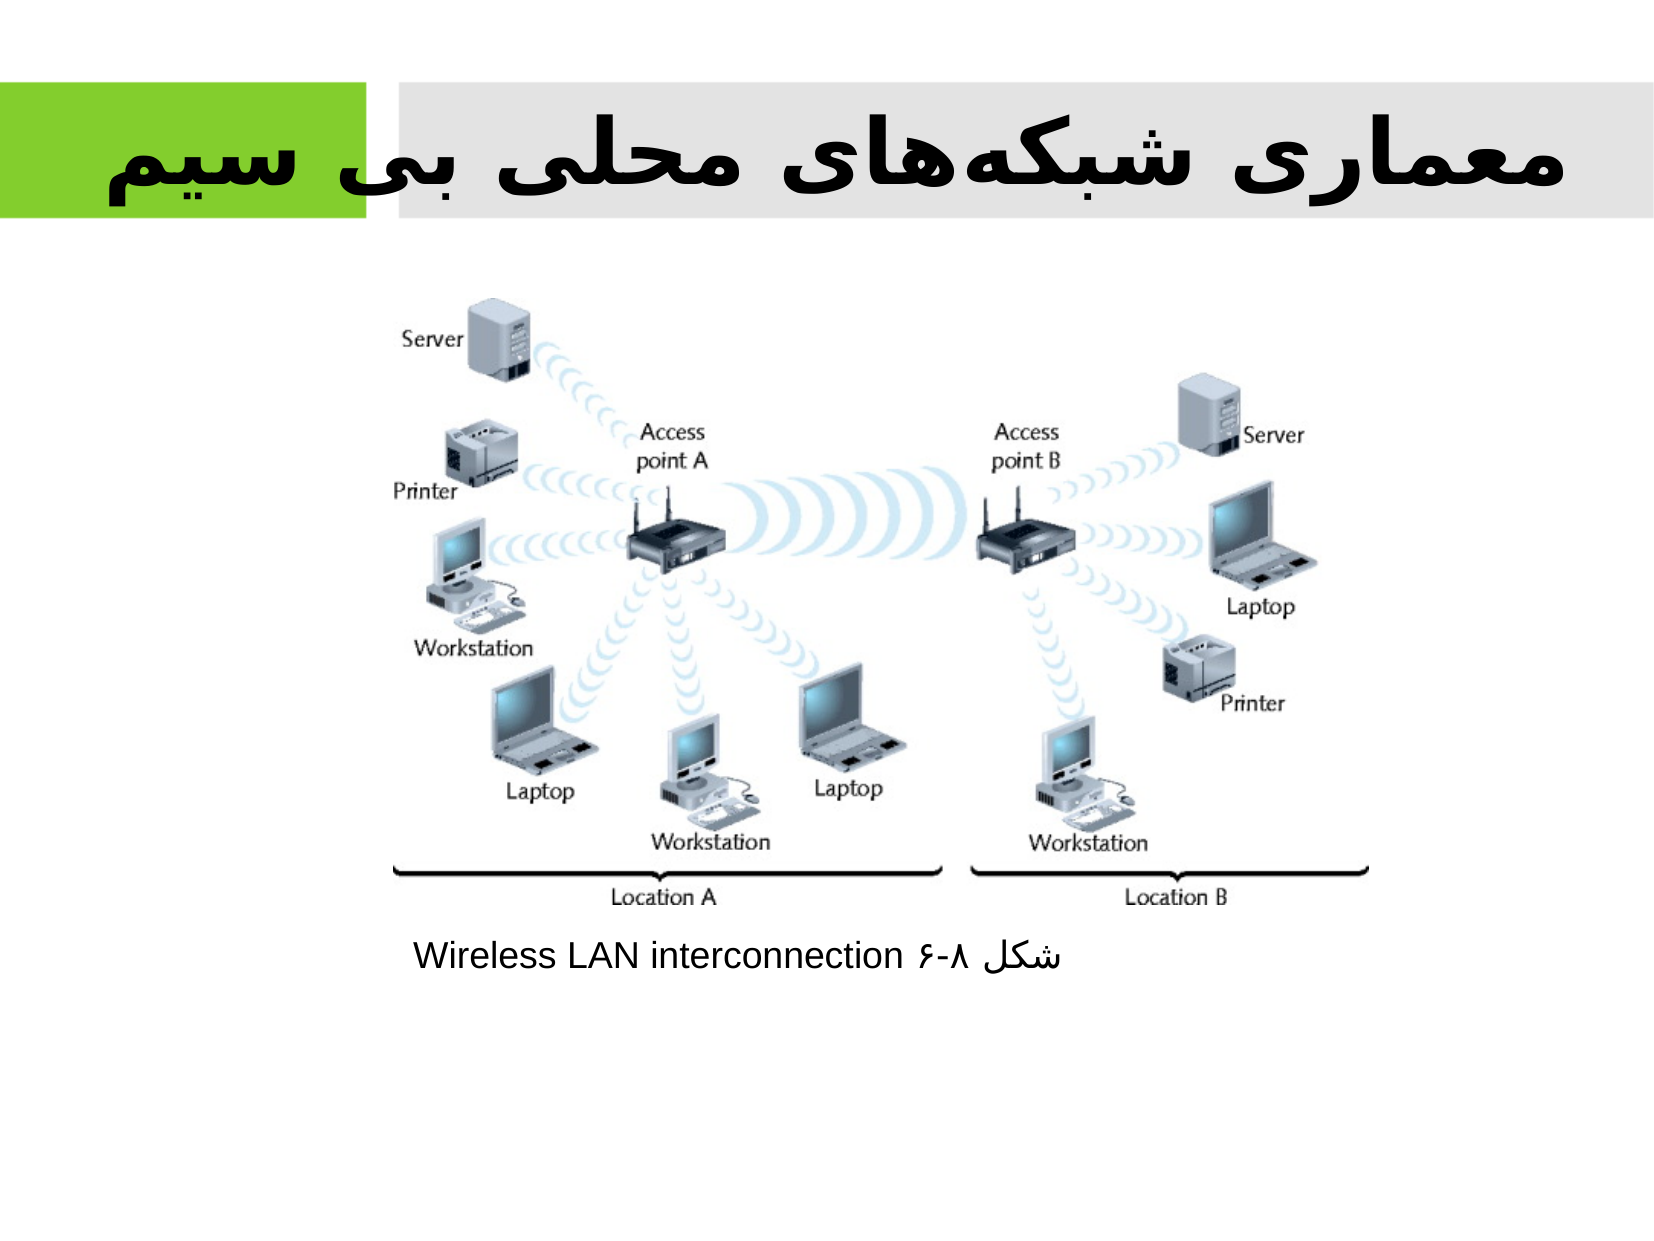

# معماری شبکه‌های محلی بی سیم
شکل ۸-۶ Wireless LAN interconnection